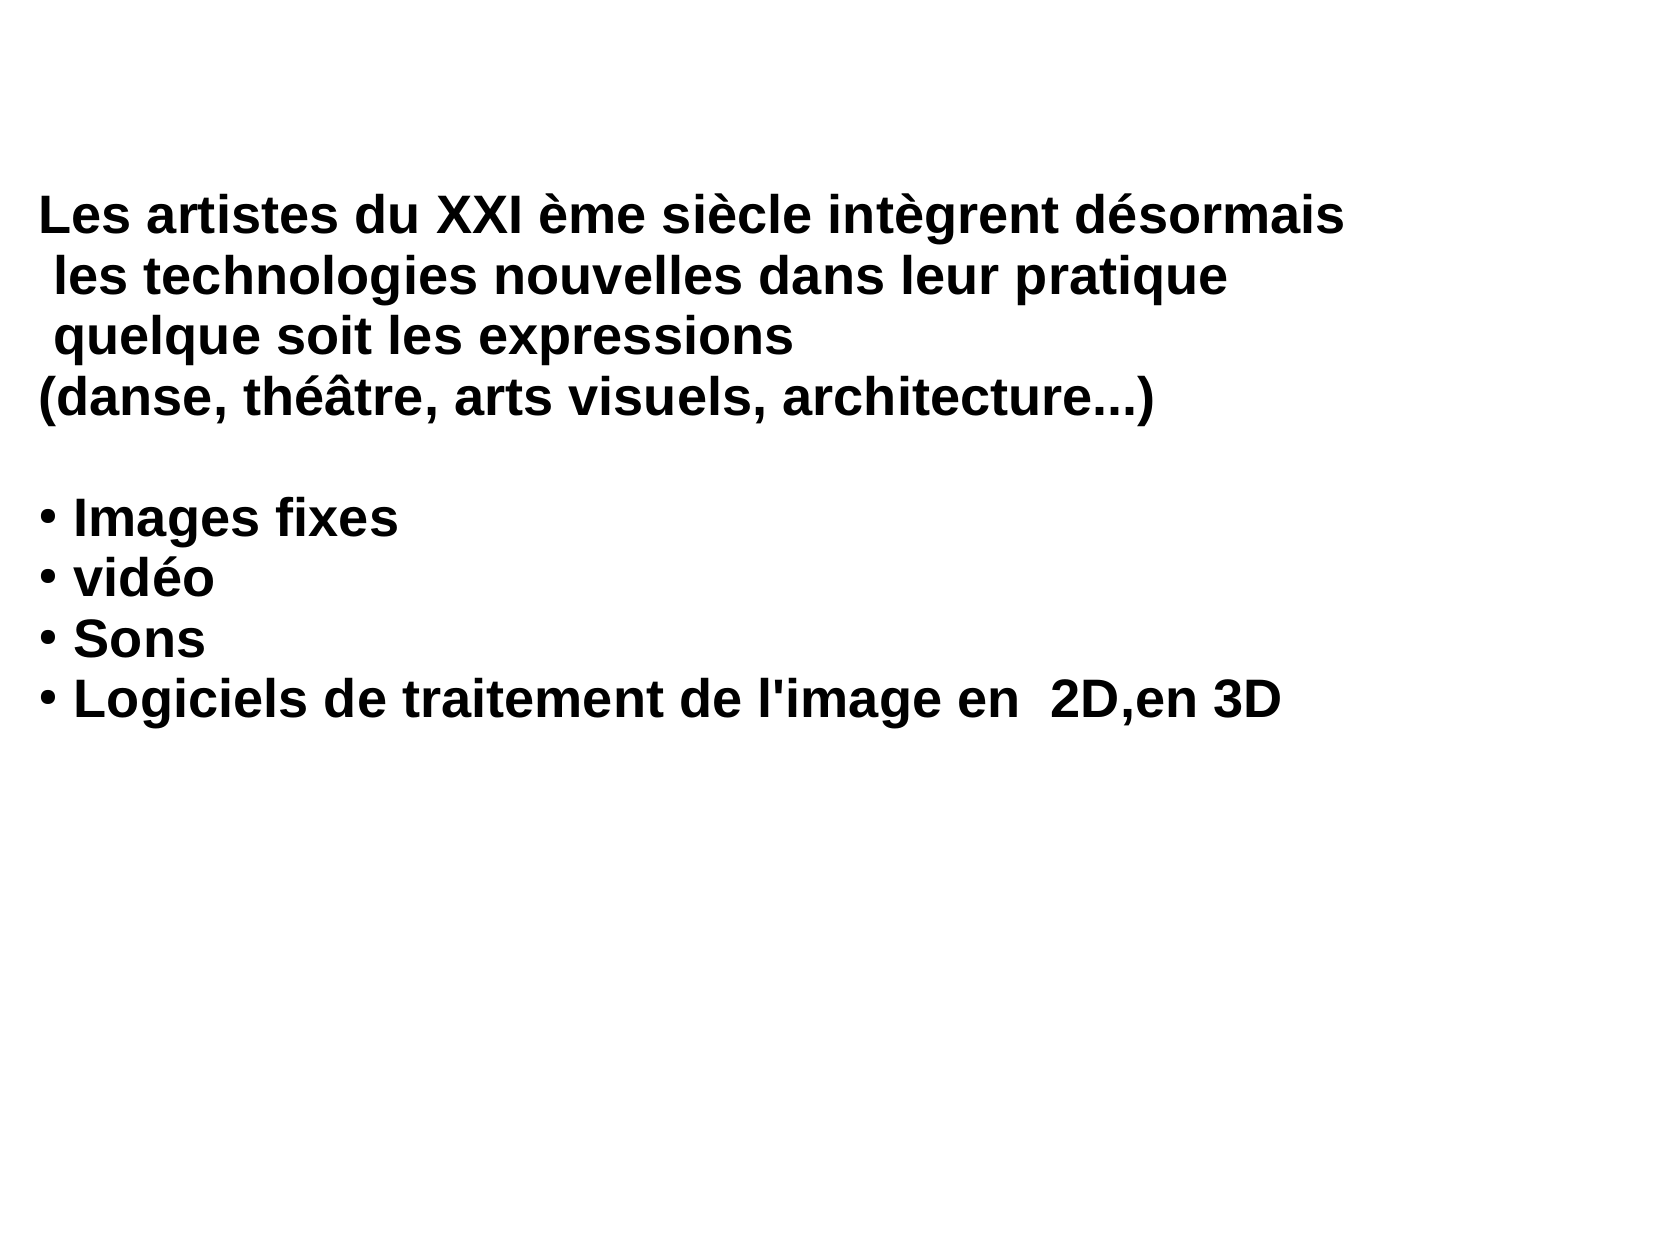

Les artistes du XXI ème siècle intègrent désormais
 les technologies nouvelles dans leur pratique
 quelque soit les expressions
(danse, théâtre, arts visuels, architecture...)
Images fixes
vidéo
Sons
Logiciels de traitement de l'image en 2D,en 3D